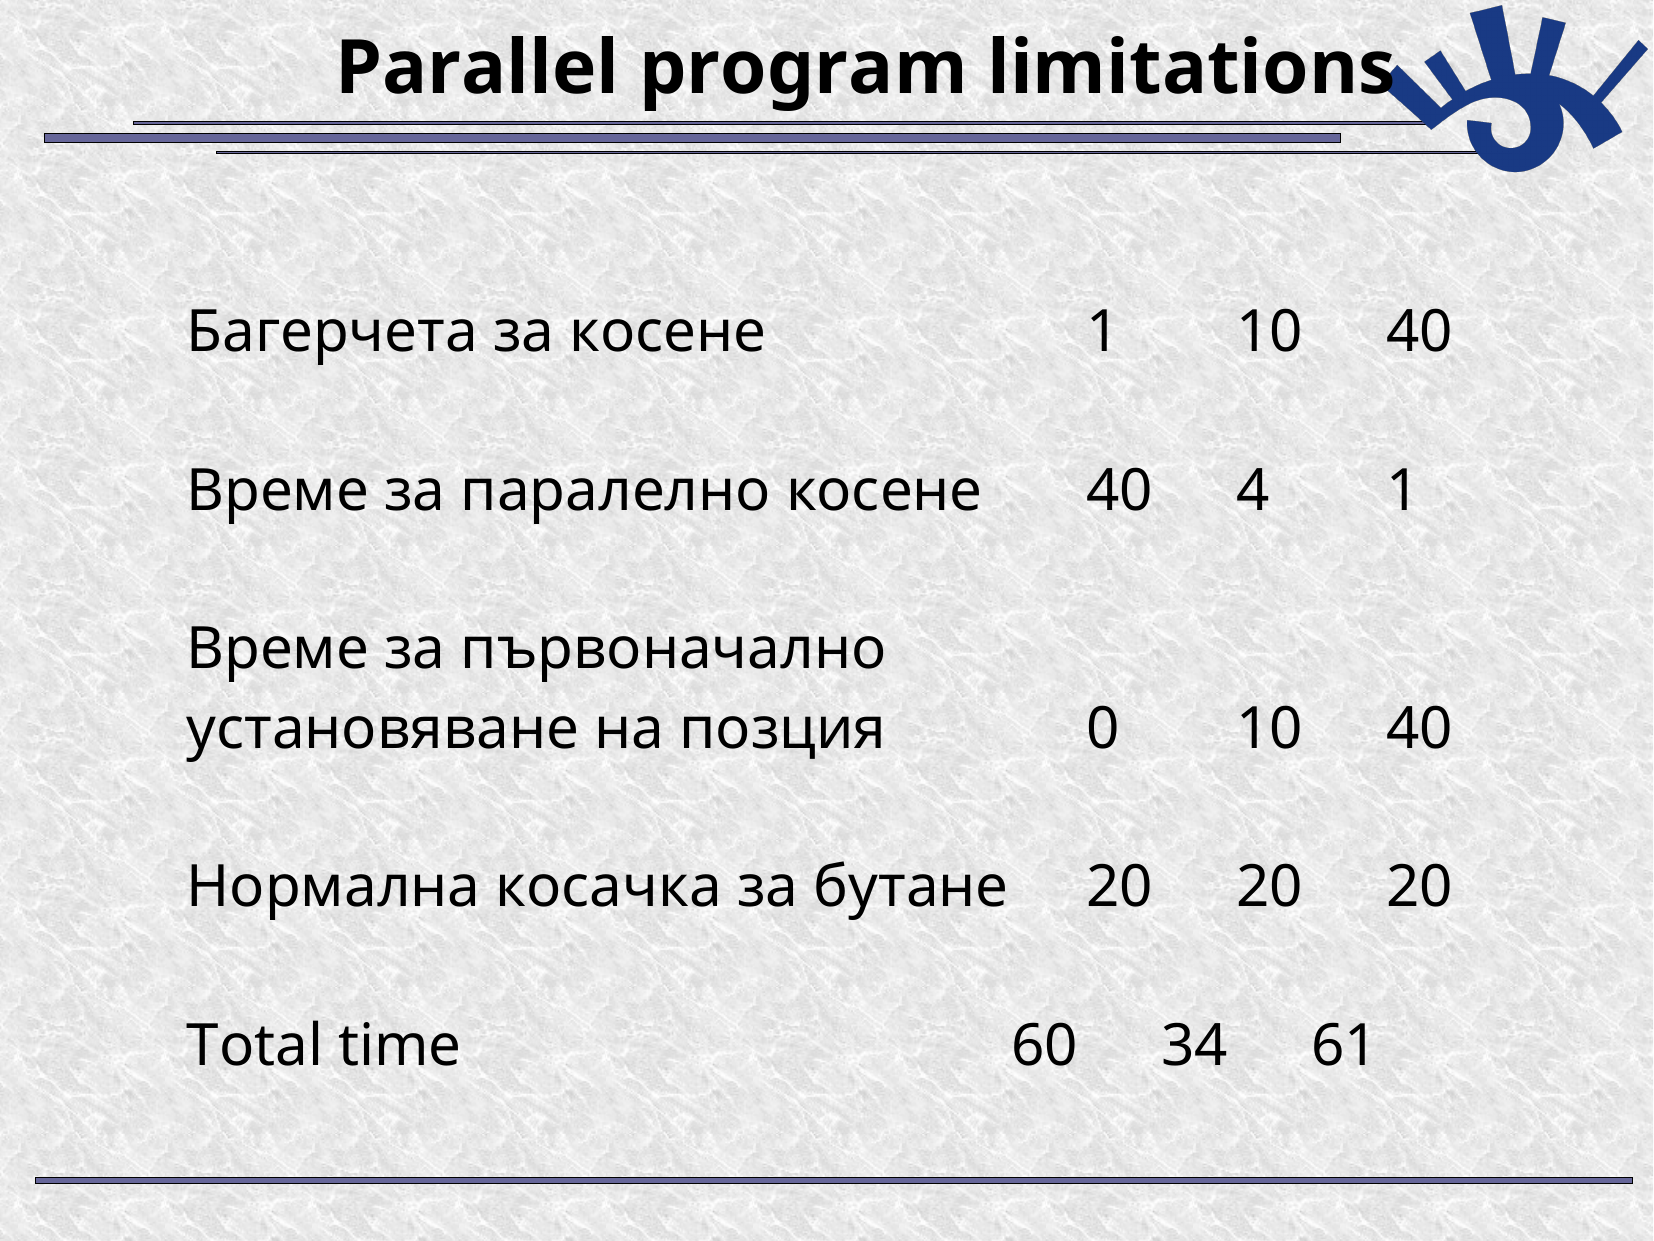

Parallel program limitations
Багерчета за косене 					1		10		40
Време за паралелно косене		40		4		1
Време за първоначално
установяване на позция	 		0		10		40
Нормална косачка за бутане		20		20		20
Total time 								60		34		61